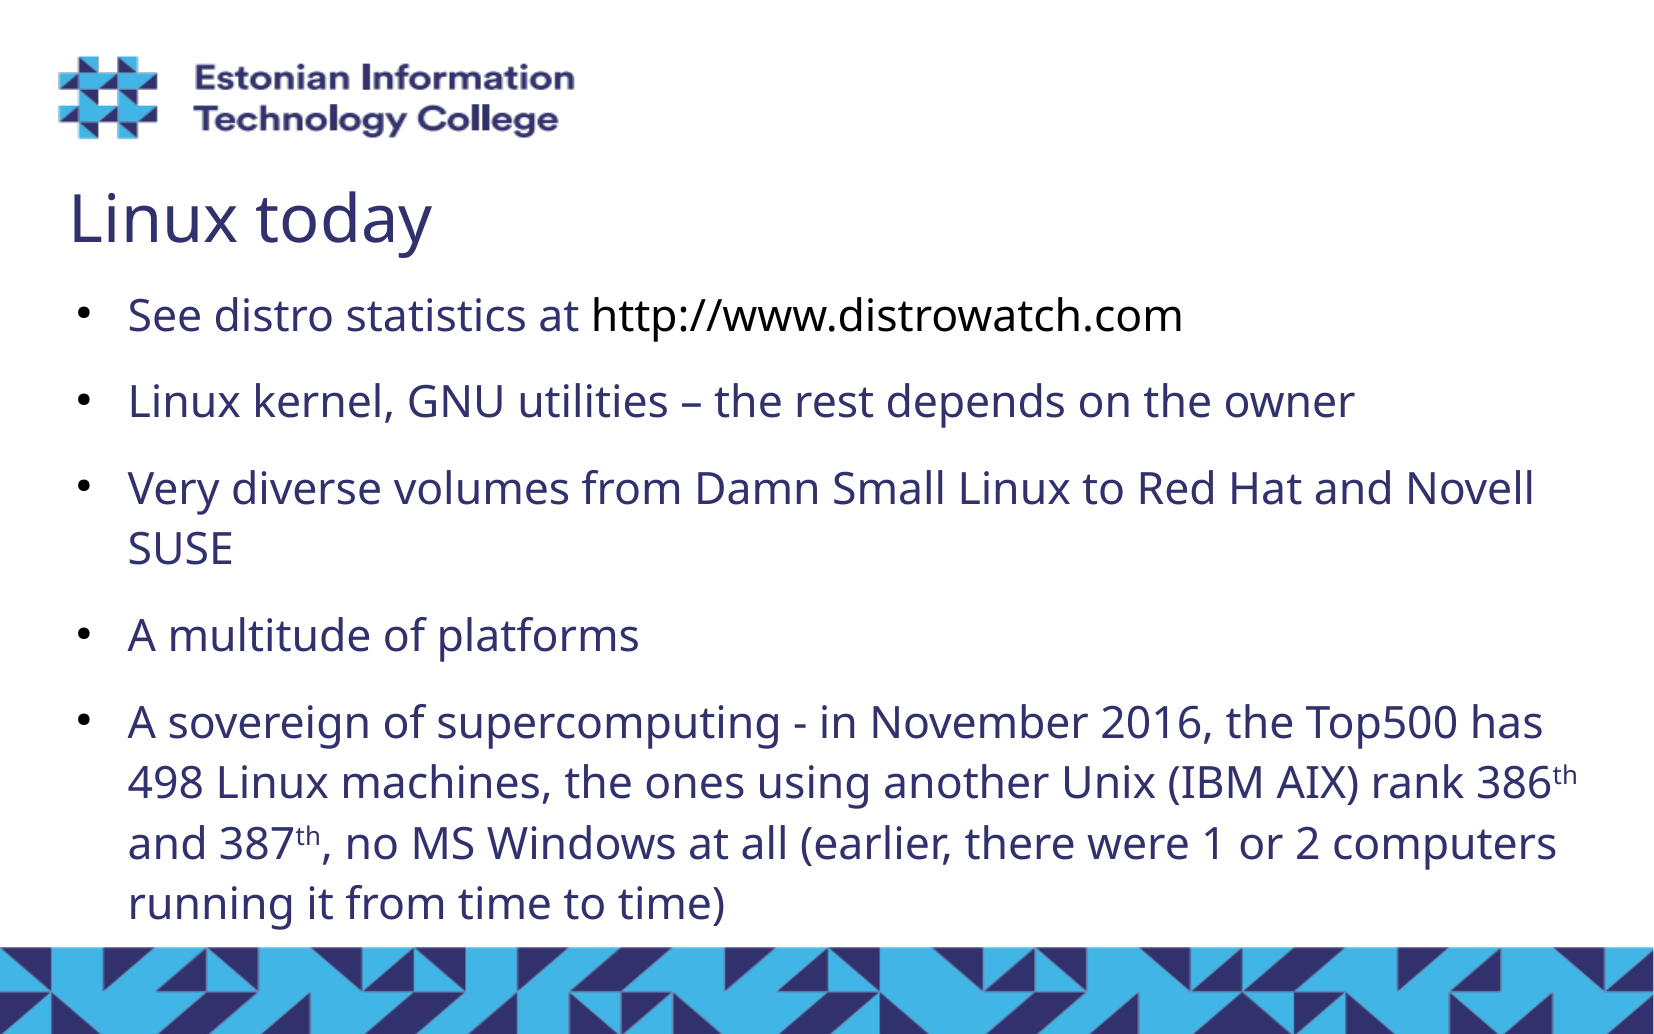

# Linux today
See distro statistics at http://www.distrowatch.com
Linux kernel, GNU utilities – the rest depends on the owner
Very diverse volumes from Damn Small Linux to Red Hat and Novell SUSE
A multitude of platforms
A sovereign of supercomputing - in November 2016, the Top500 has 498 Linux machines, the ones using another Unix (IBM AIX) rank 386th and 387th, no MS Windows at all (earlier, there were 1 or 2 computers running it from time to time)